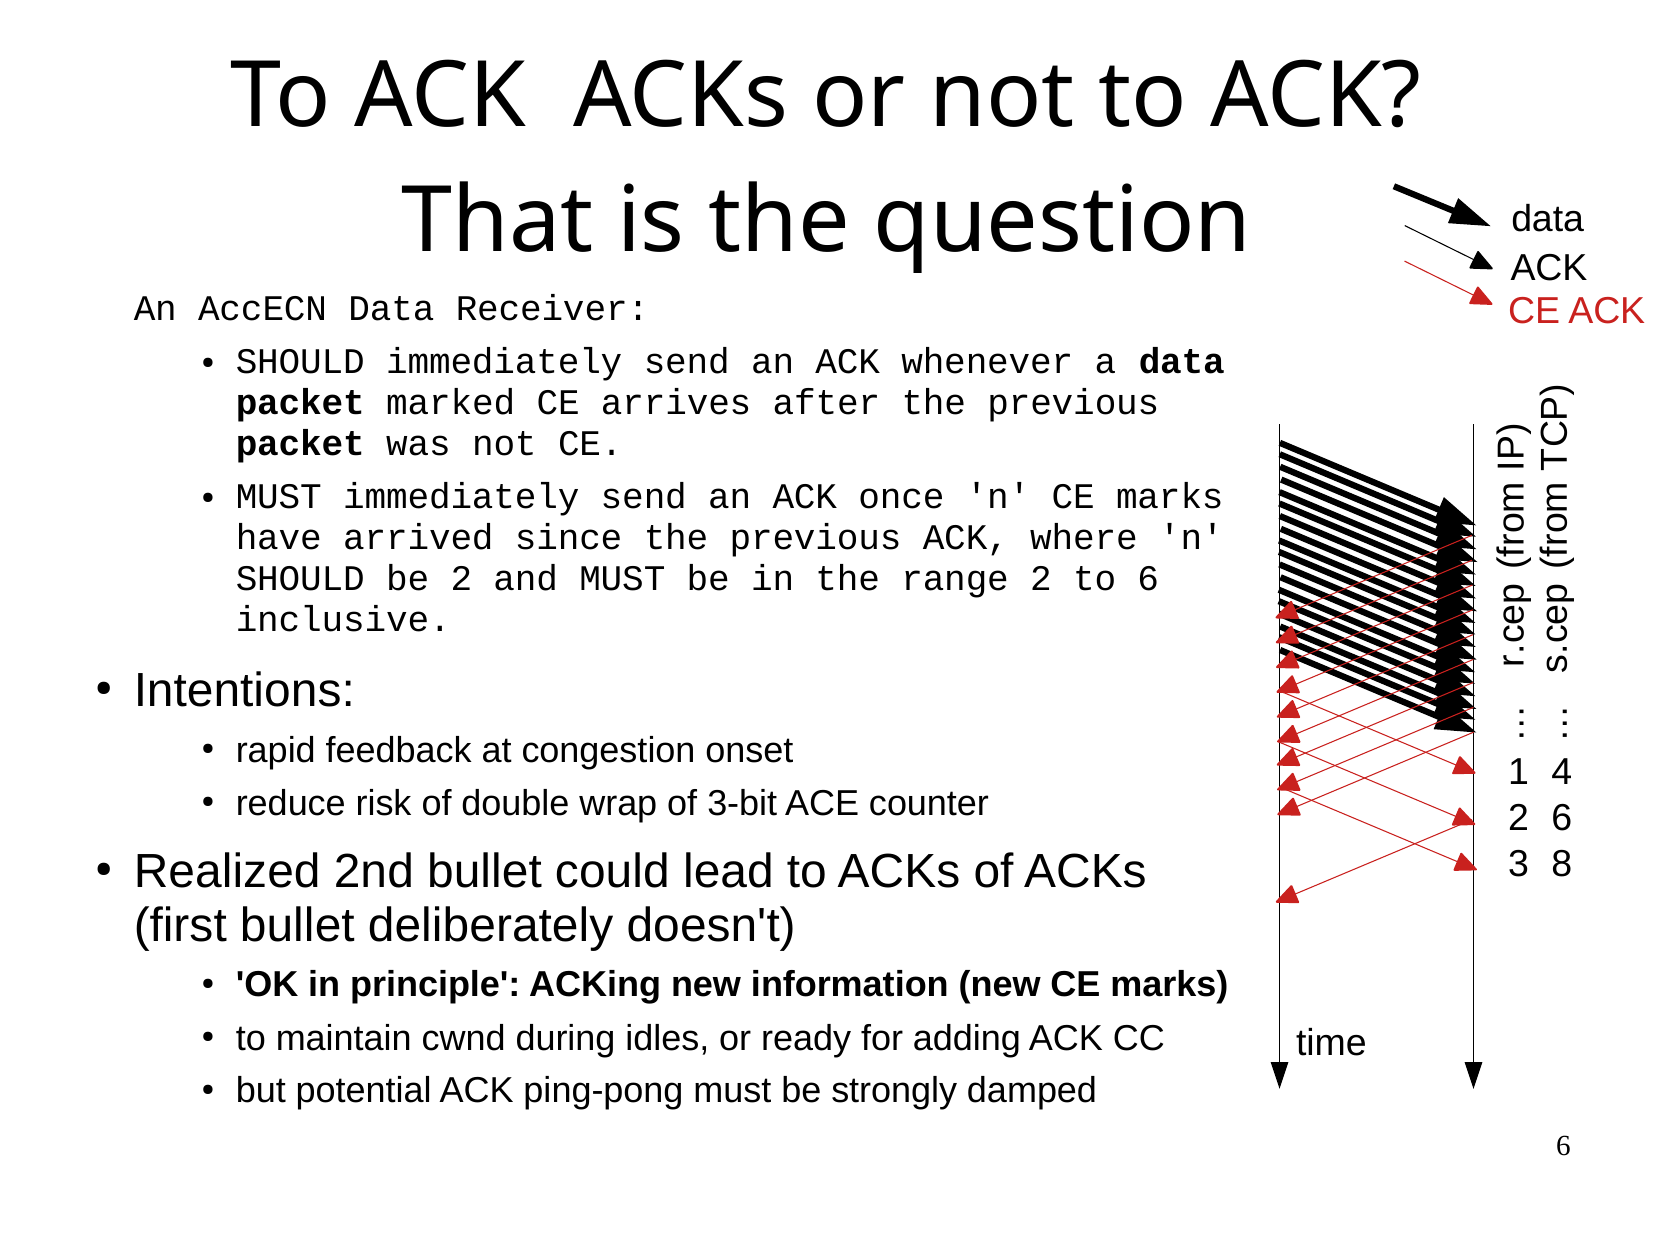

# To ACK ACKs or not to ACK? That is the question
data
ACK
CE ACK
An AccECN Data Receiver:
SHOULD immediately send an ACK whenever a data packet marked CE arrives after the previous packet was not CE.
MUST immediately send an ACK once 'n' CE marks have arrived since the previous ACK, where 'n' SHOULD be 2 and MUST be in the range 2 to 6 inclusive.
Intentions:
rapid feedback at congestion onset
reduce risk of double wrap of 3-bit ACE counter
Realized 2nd bullet could lead to ACKs of ACKs
(first bullet deliberately doesn't)
'OK in principle': ACKing new information (new CE marks)
to maintain cwnd during idles, or ready for adding ACK CC
but potential ACK ping-pong must be strongly damped
time
6